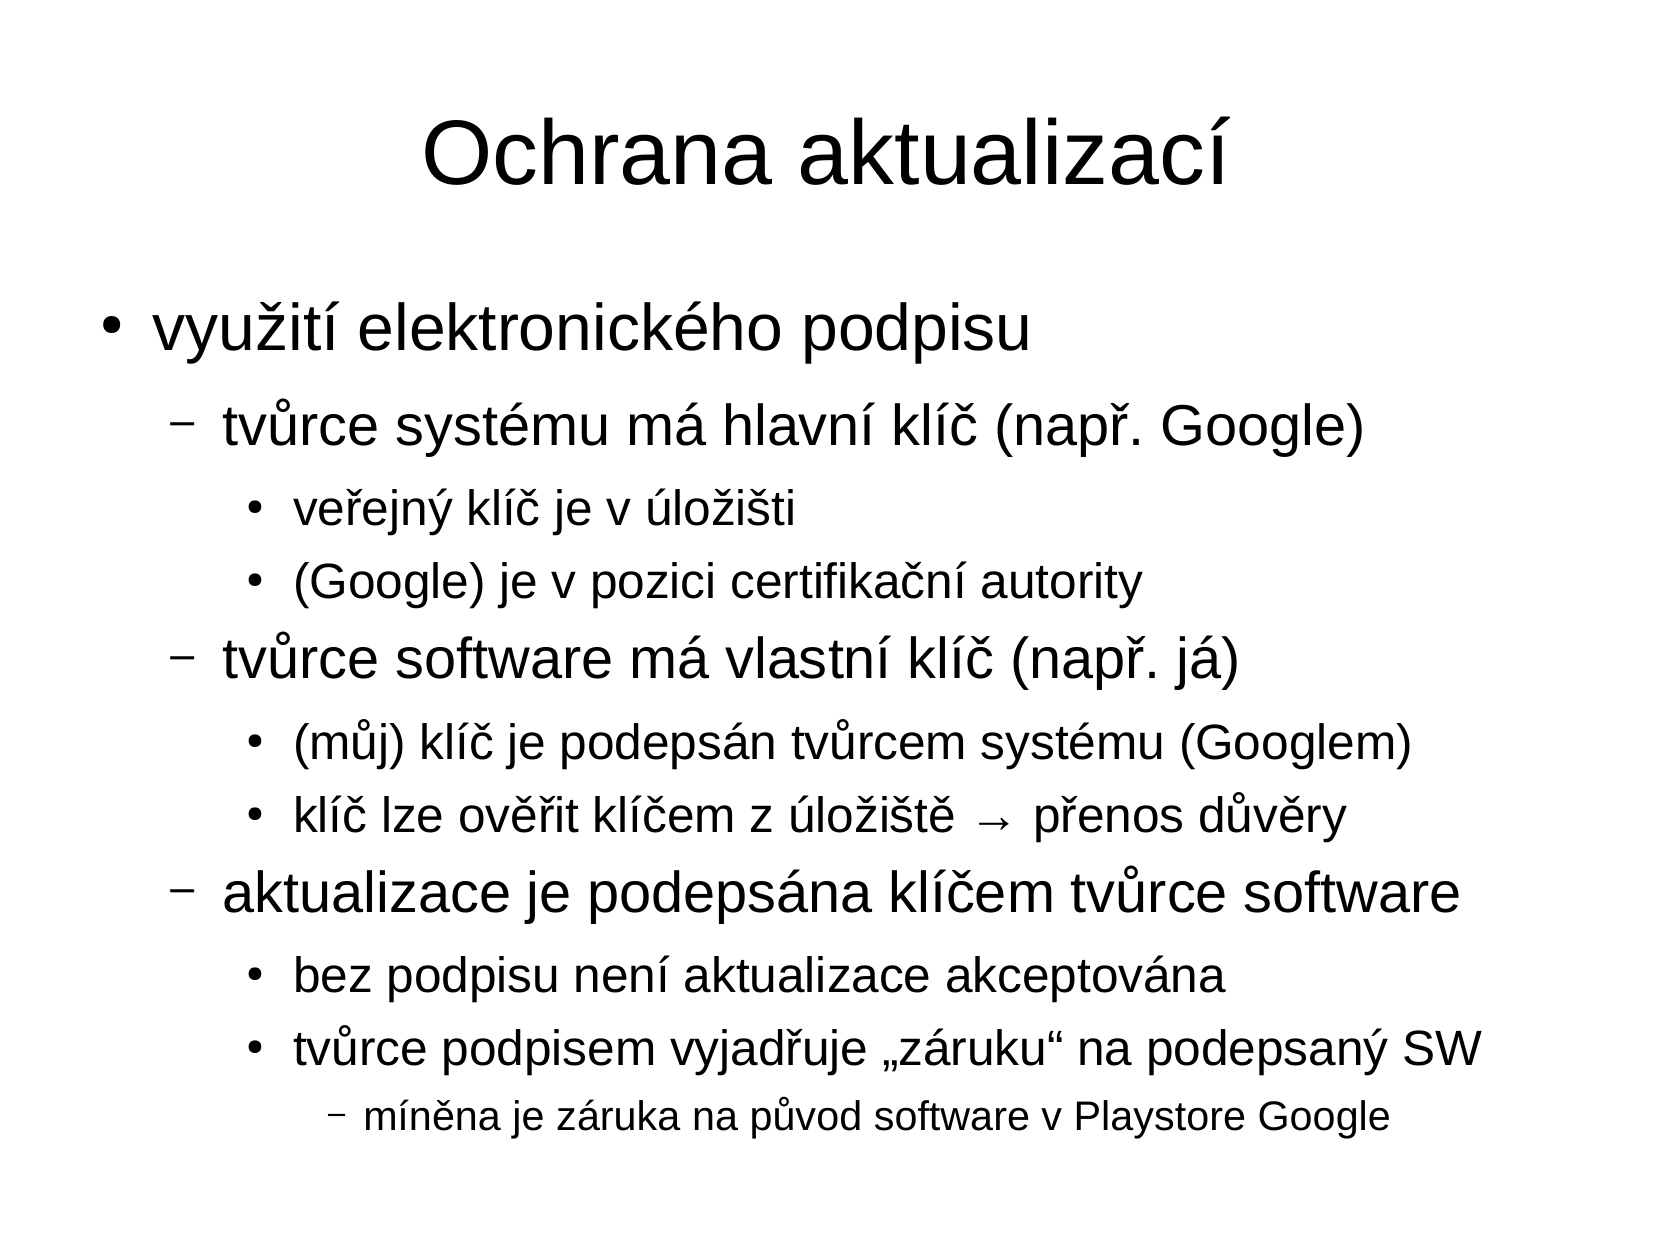

# Ochrana aktualizací
využití elektronického podpisu
tvůrce systému má hlavní klíč (např. Google)
veřejný klíč je v úložišti
(Google) je v pozici certifikační autority
tvůrce software má vlastní klíč (např. já)
(můj) klíč je podepsán tvůrcem systému (Googlem)
klíč lze ověřit klíčem z úložiště → přenos důvěry
aktualizace je podepsána klíčem tvůrce software
bez podpisu není aktualizace akceptována
tvůrce podpisem vyjadřuje „záruku“ na podepsaný SW
míněna je záruka na původ software v Playstore Google